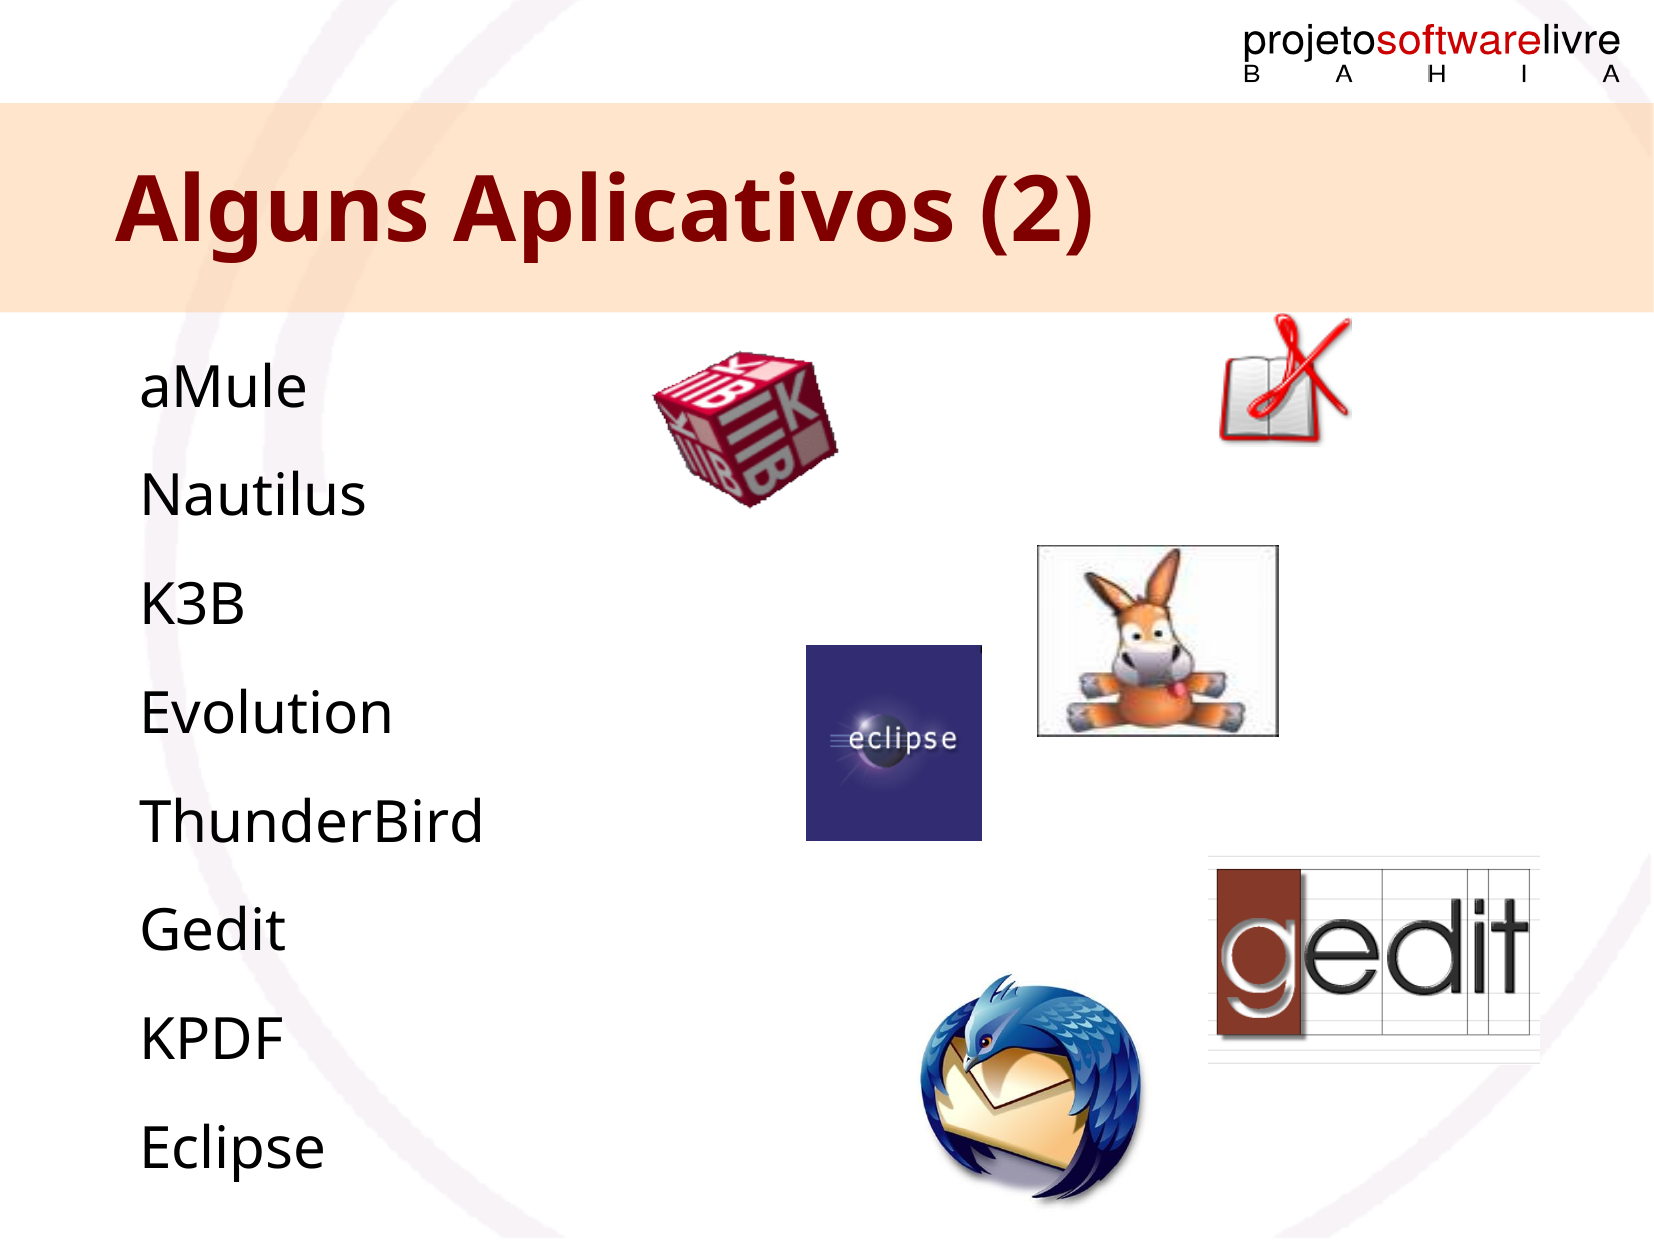

# Alguns Aplicativos (2)
aMule
Nautilus
K3B
Evolution
ThunderBird
Gedit
KPDF
Eclipse